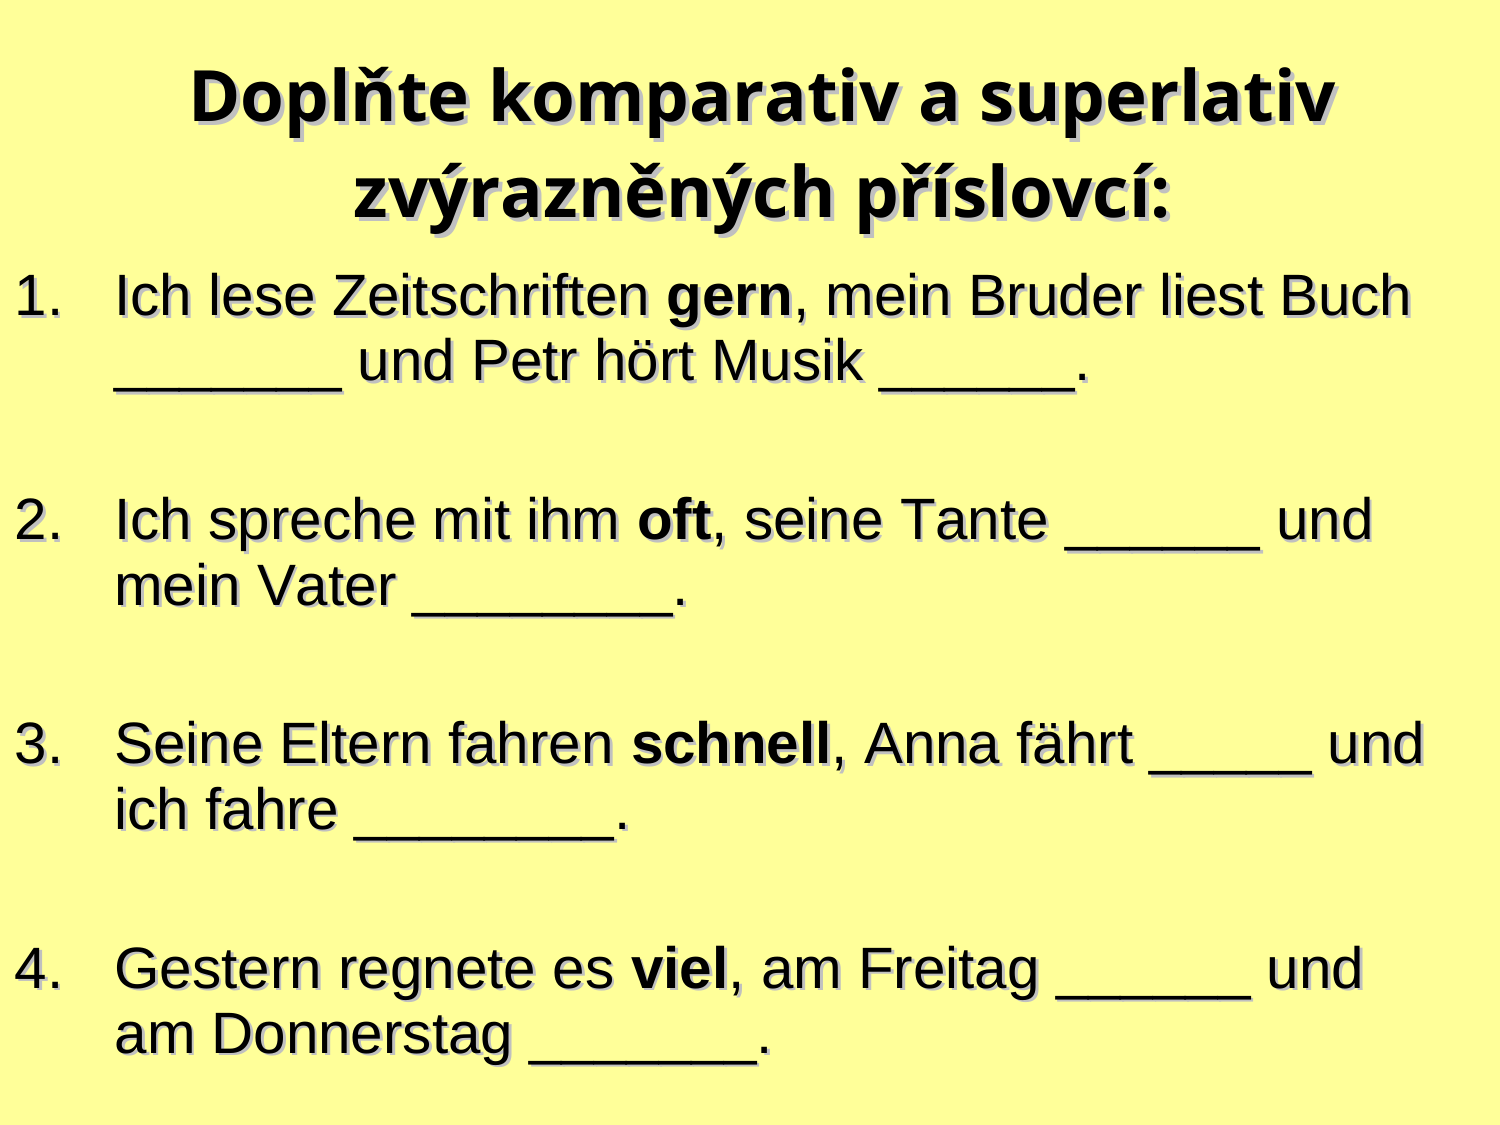

# Doplňte komparativ a superlativ zvýrazněných příslovcí:
Ich lese Zeitschriften gern, mein Bruder liest Buch _______ und Petr hört Musik ______.
Ich spreche mit ihm oft, seine Tante ______ und mein Vater ________.
Seine Eltern fahren schnell, Anna fährt _____ und ich fahre ________.
Gestern regnete es viel, am Freitag ______ und am Donnerstag _______.